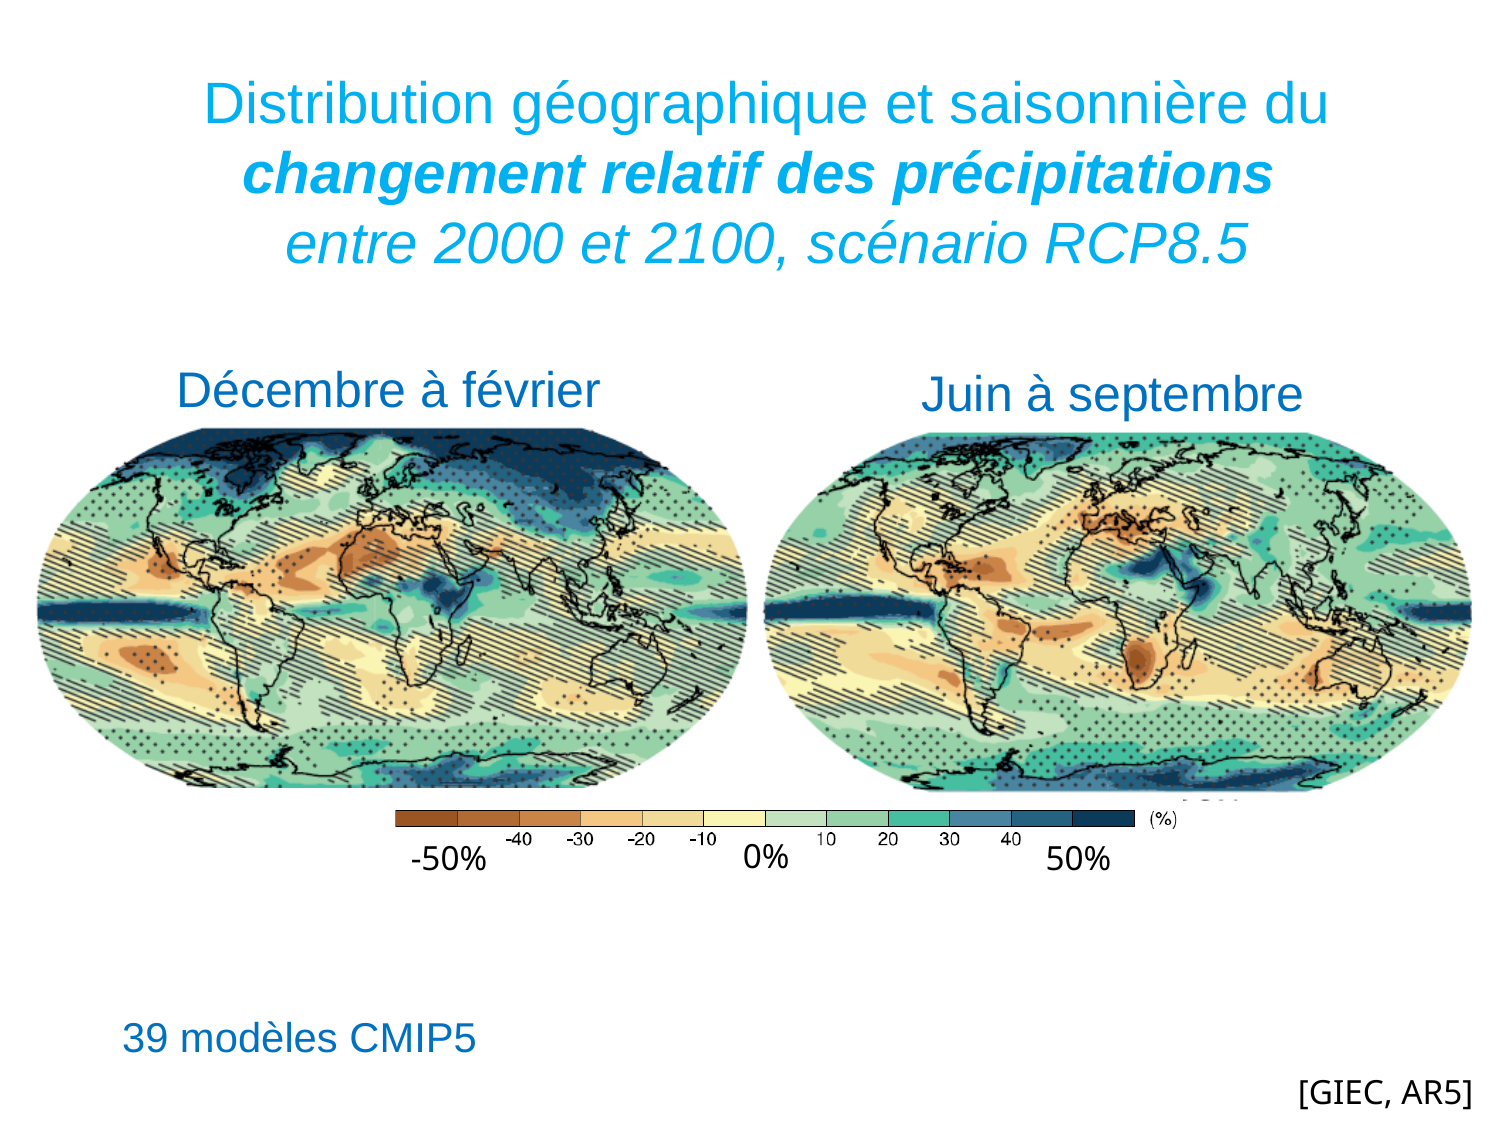

Distribution géographique et saisonnière du changement relatif des précipitations
entre 2000 et 2100, scénario RCP8.5
Décembre à février
Juin à septembre
0%
-50%
50%
39 modèles CMIP5
[GIEC, AR5]